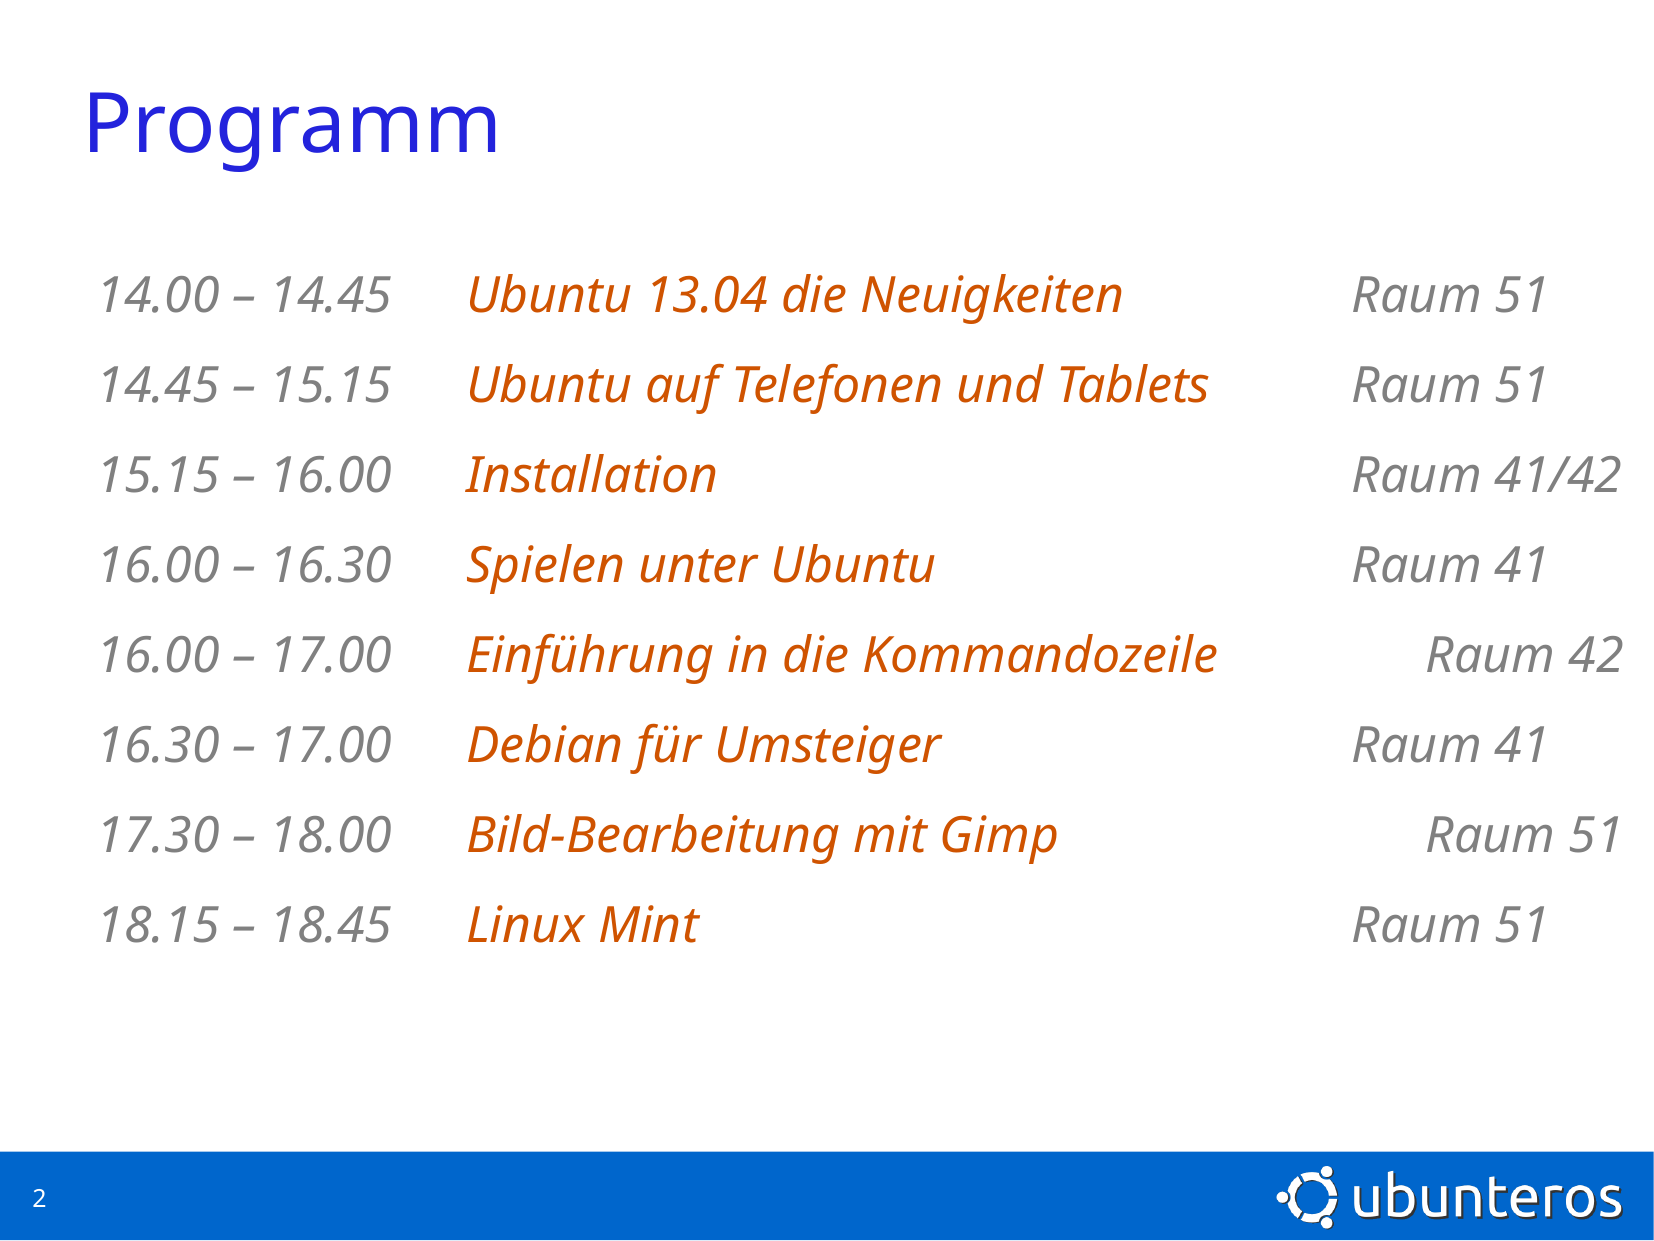

# Programm
14.00 – 14.45	Ubuntu 13.04 die Neuigkeiten				Raum 51
14.45 – 15.15	Ubuntu auf Telefonen und Tablets		Raum 51
15.15 – 16.00	Installation									Raum 41/42
16.00 – 16.30	Spielen unter Ubuntu						Raum 41
16.00 – 17.00	Einführung in die Kommandozeile			Raum 42
16.30 – 17.00	Debian für Umsteiger						Raum 41
17.30 – 18.00	Bild-Bearbeitung mit Gimp					Raum 51
18.15 – 18.45	Linux Mint									Raum 51